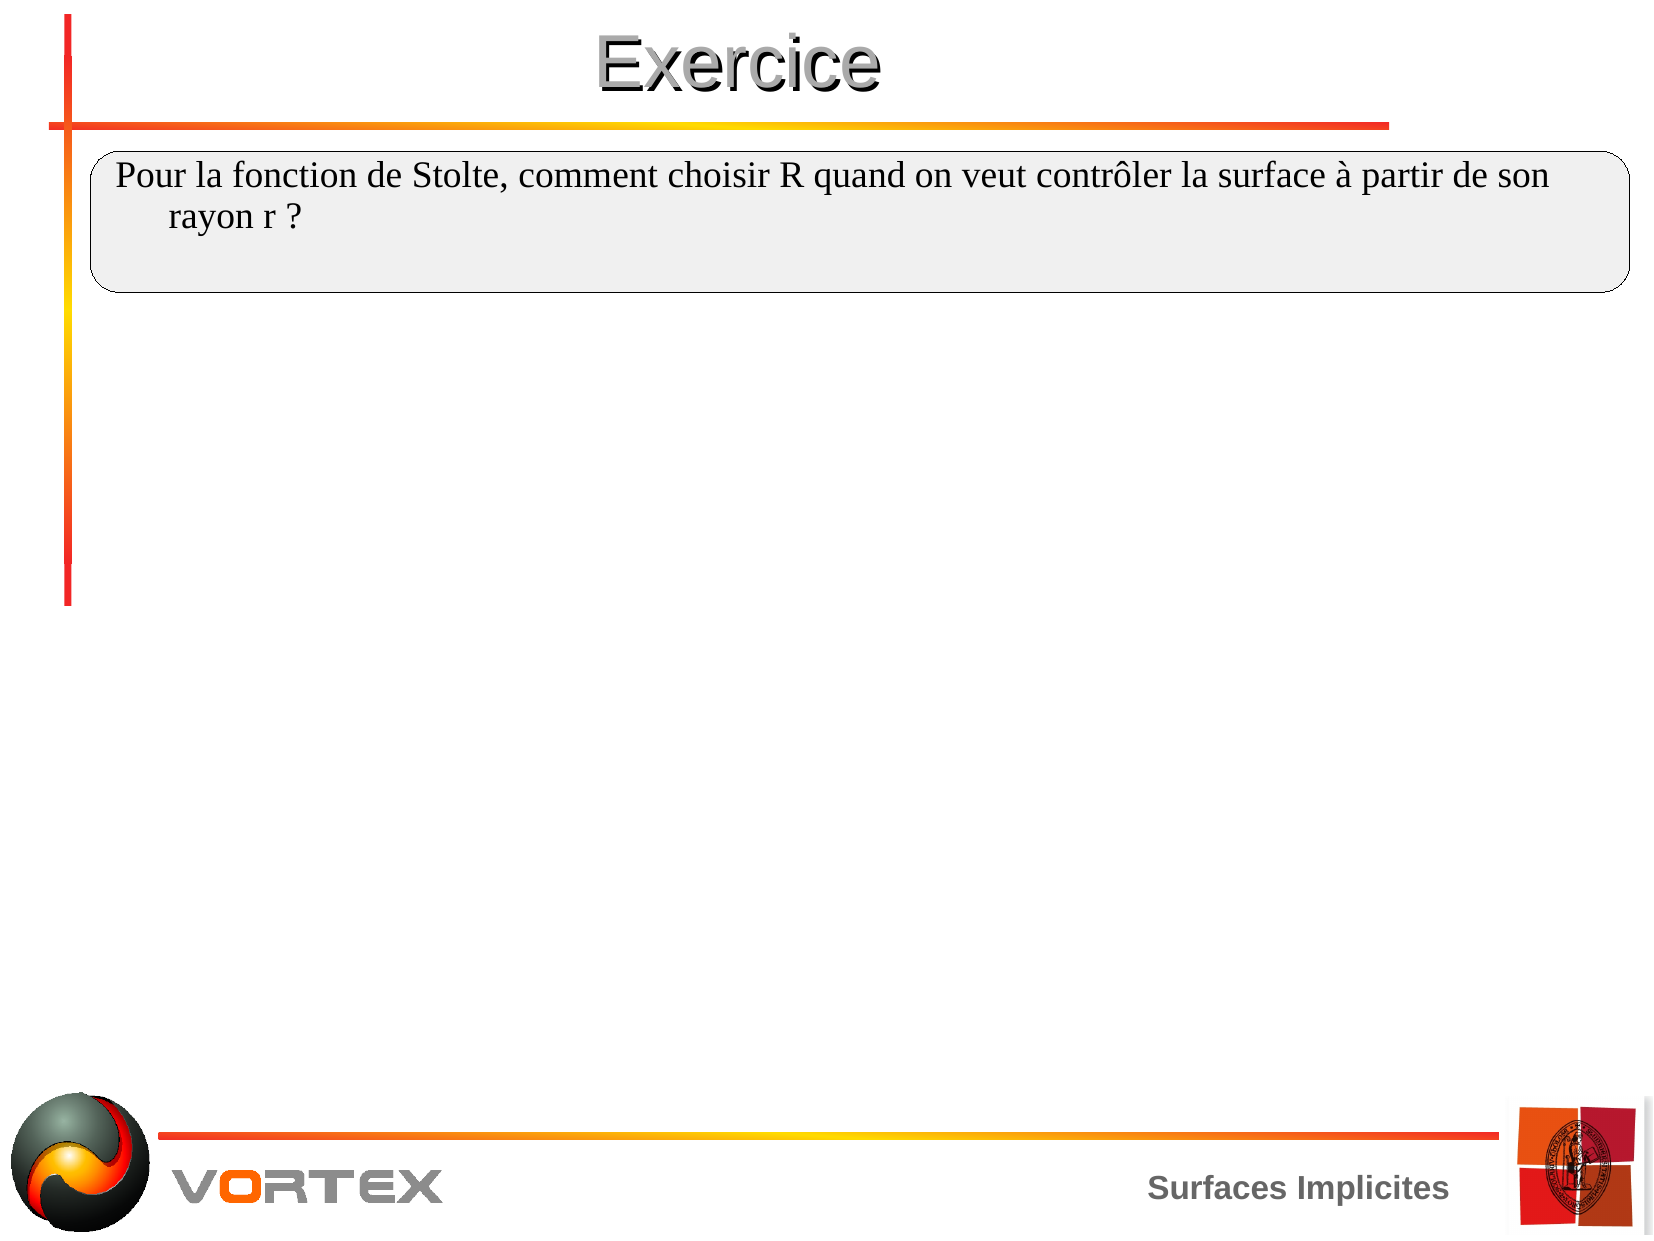

# Exercice
Pour la fonction de Stolte, comment choisir R quand on veut contrôler la surface à partir de son rayon r ?